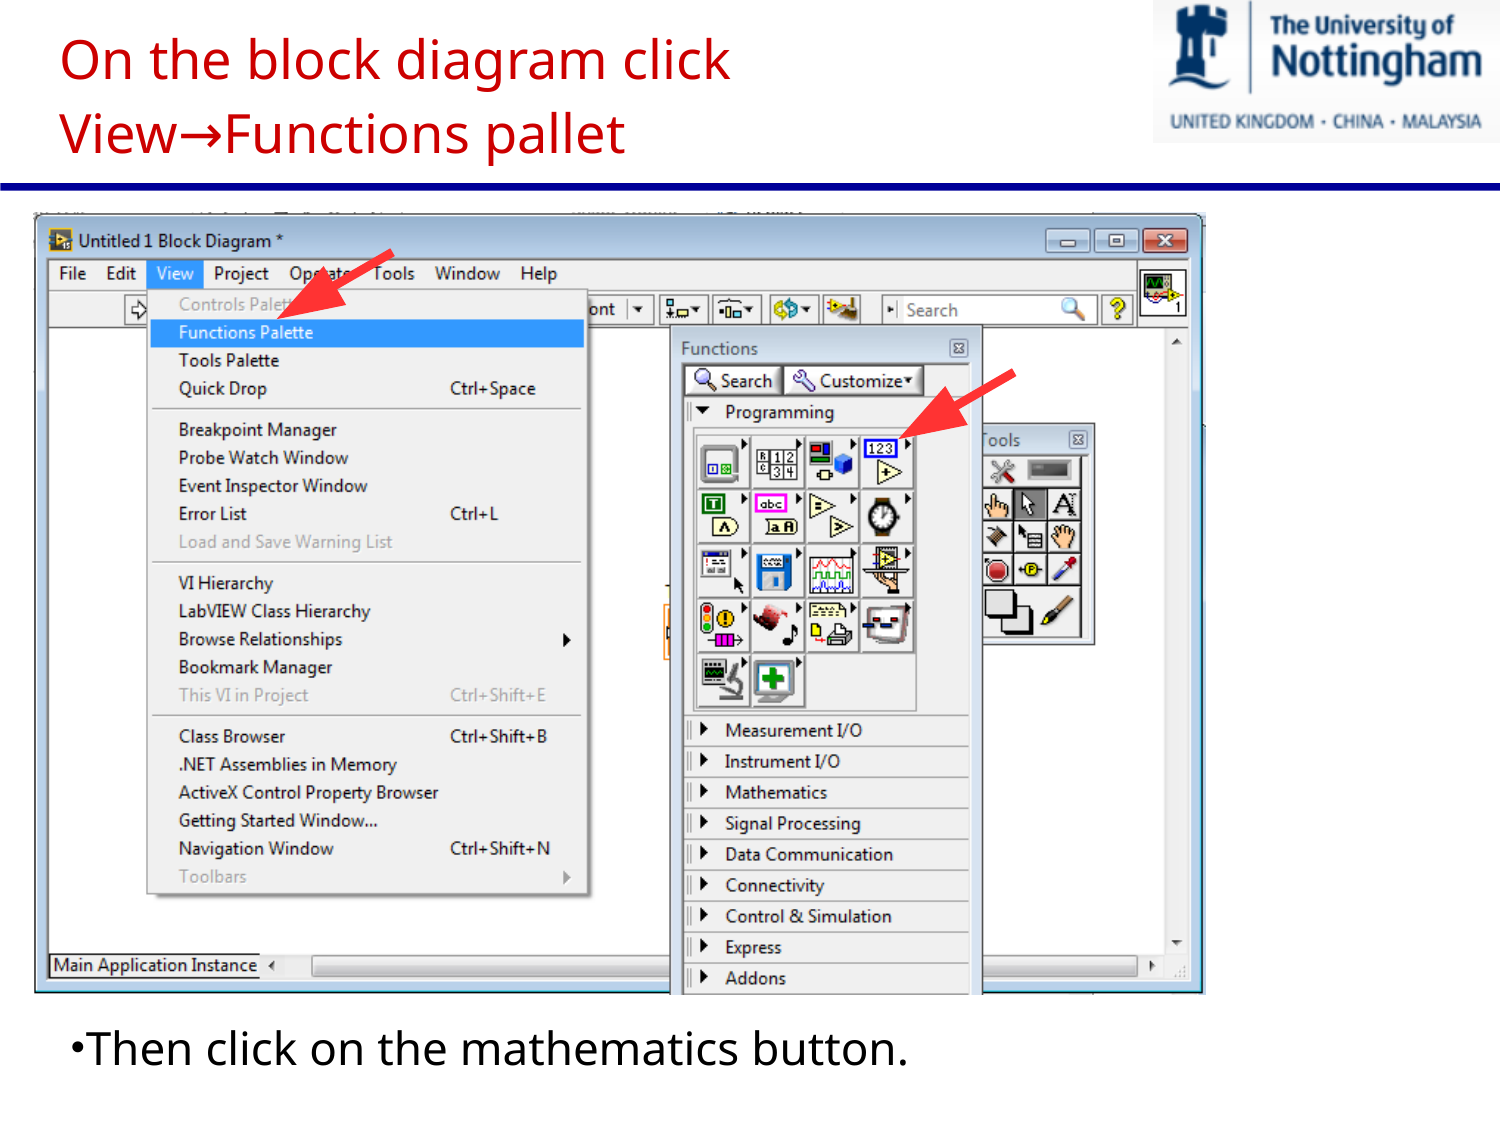

# On the block diagram click View→Functions pallet
Then click on the mathematics button.